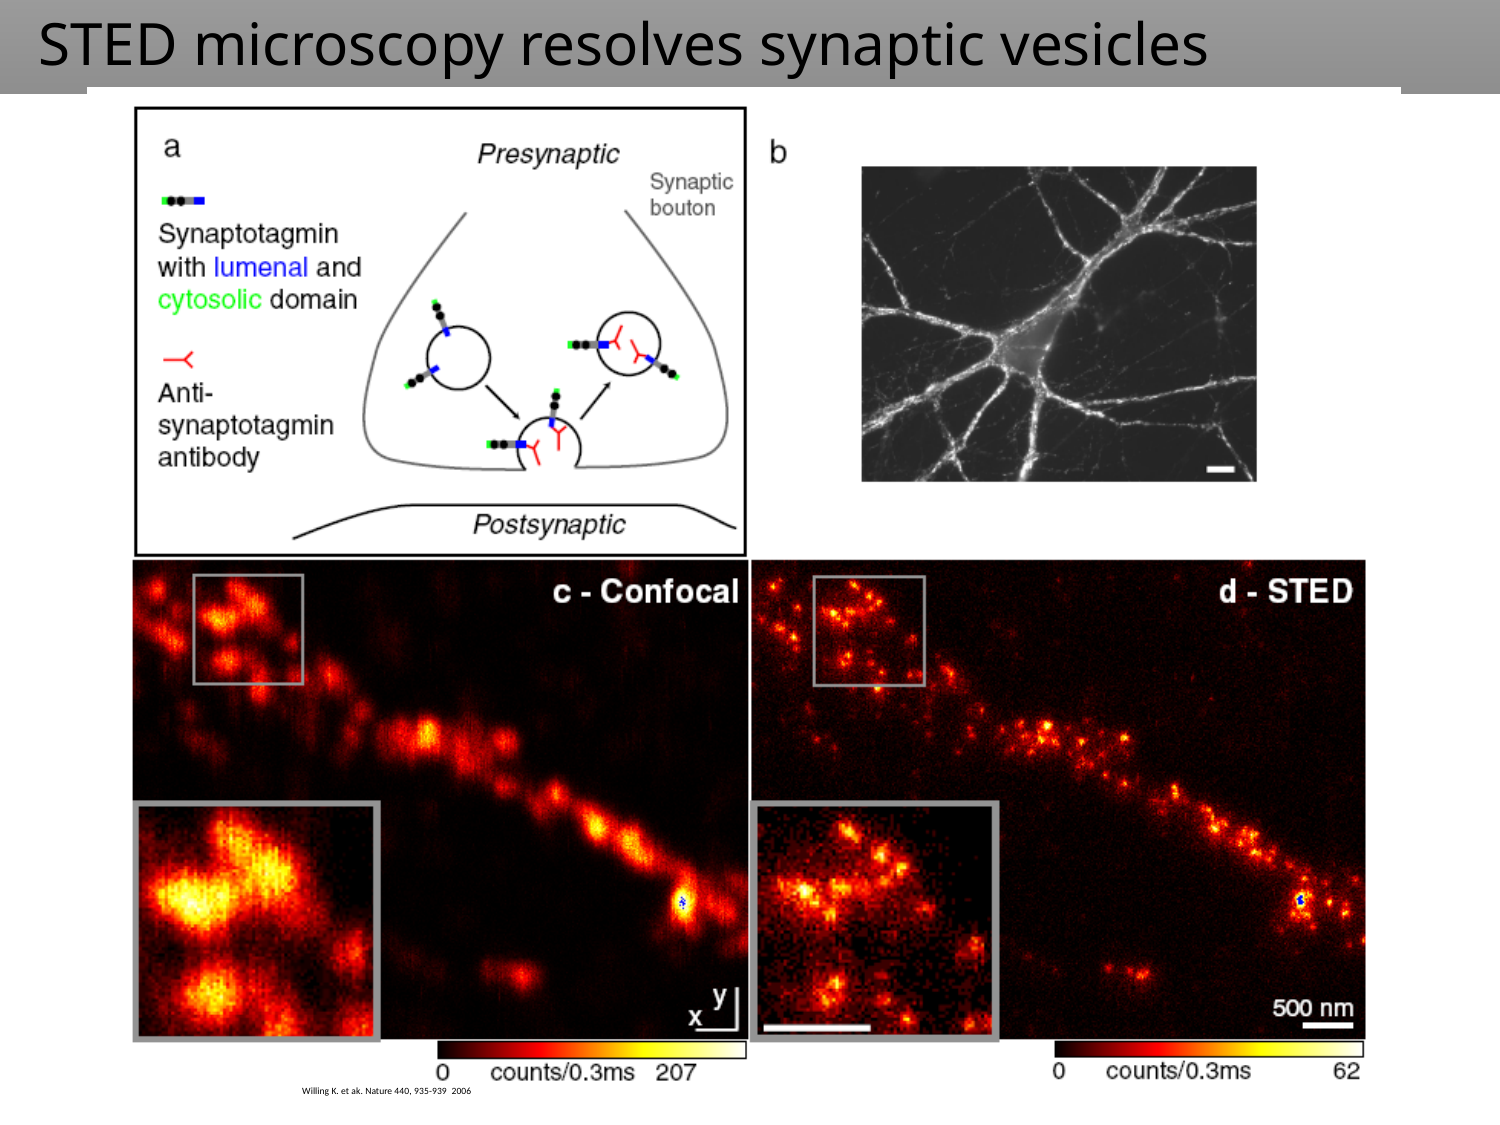

# STED microscopy resolves synaptic vesicles
Willing K. et ak. Nature 440, 935-939 2006
Synaptotagmin molecules of fused vesicles remain together as patches in the plasma membrane